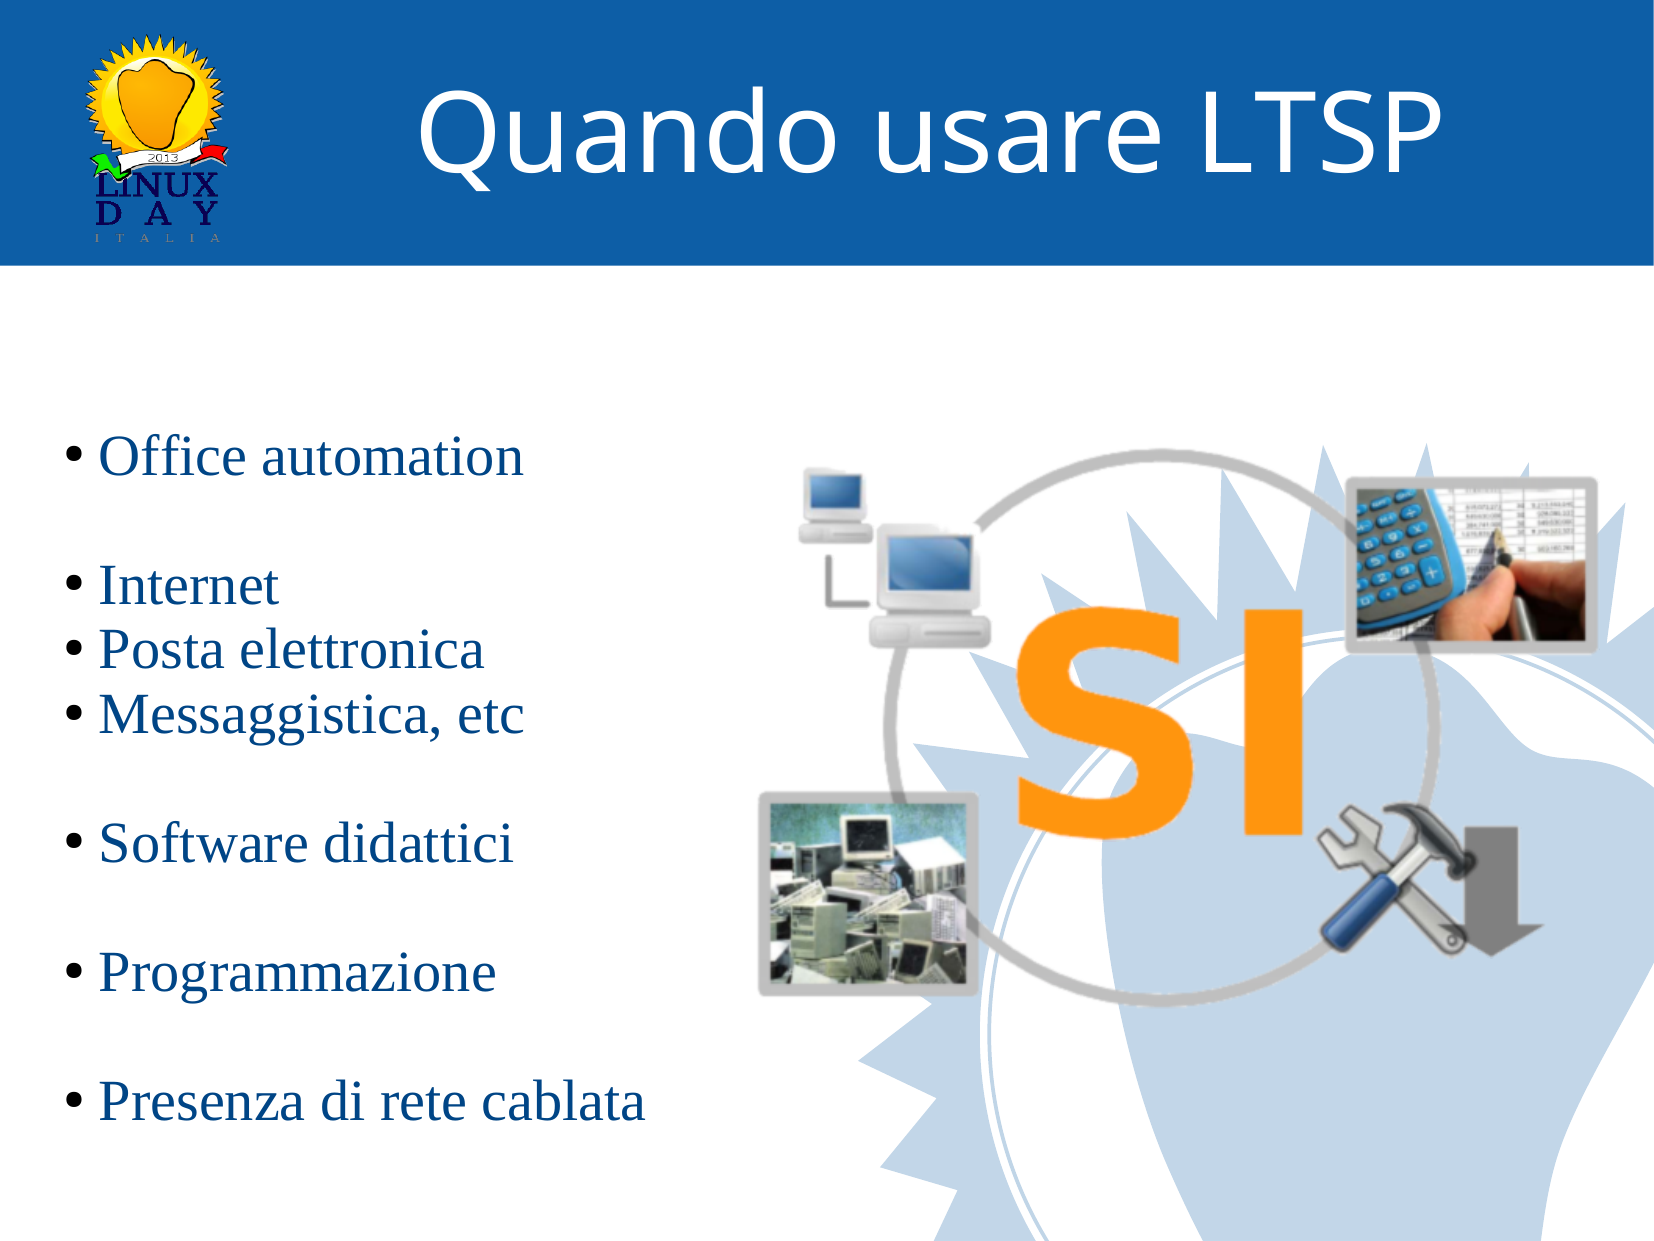

# Quando usare LTSP
 Office automation
 Internet
 Posta elettronica
 Messaggistica, etc
 Software didattici
 Programmazione
 Presenza di rete cablata